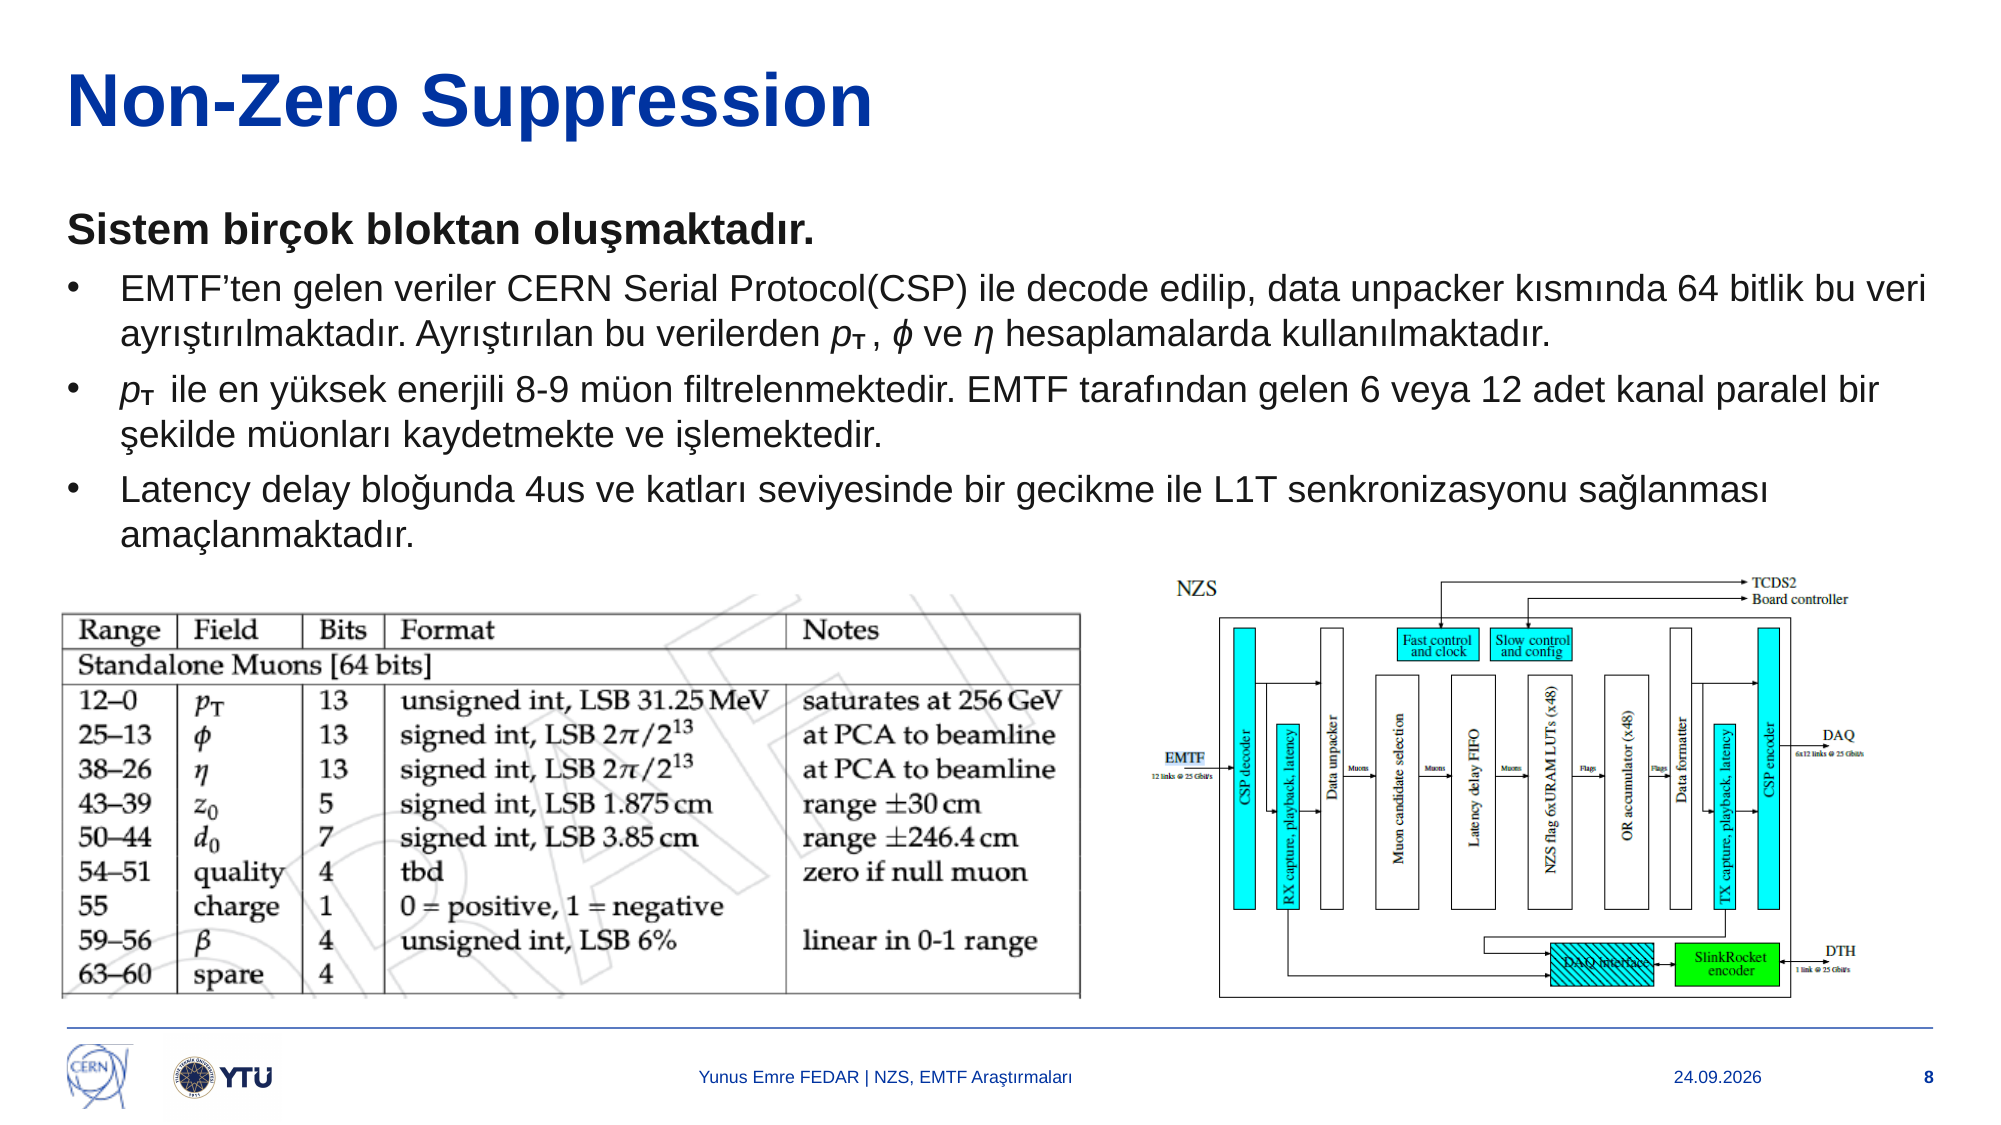

# Non-Zero Suppression
Sistem birçok bloktan oluşmaktadır.
EMTF’ten gelen veriler CERN Serial Protocol(CSP) ile decode edilip, data unpacker kısmında 64 bitlik bu veri ayrıştırılmaktadır. Ayrıştırılan bu verilerden pT , ϕ ve ƞ hesaplamalarda kullanılmaktadır.
pT ile en yüksek enerjili 8-9 müon filtrelenmektedir. EMTF tarafından gelen 6 veya 12 adet kanal paralel bir şekilde müonları kaydetmekte ve işlemektedir.
Latency delay bloğunda 4us ve katları seviyesinde bir gecikme ile L1T senkronizasyonu sağlanması amaçlanmaktadır.
Yunus Emre FEDAR | NZS, EMTF Araştırmaları